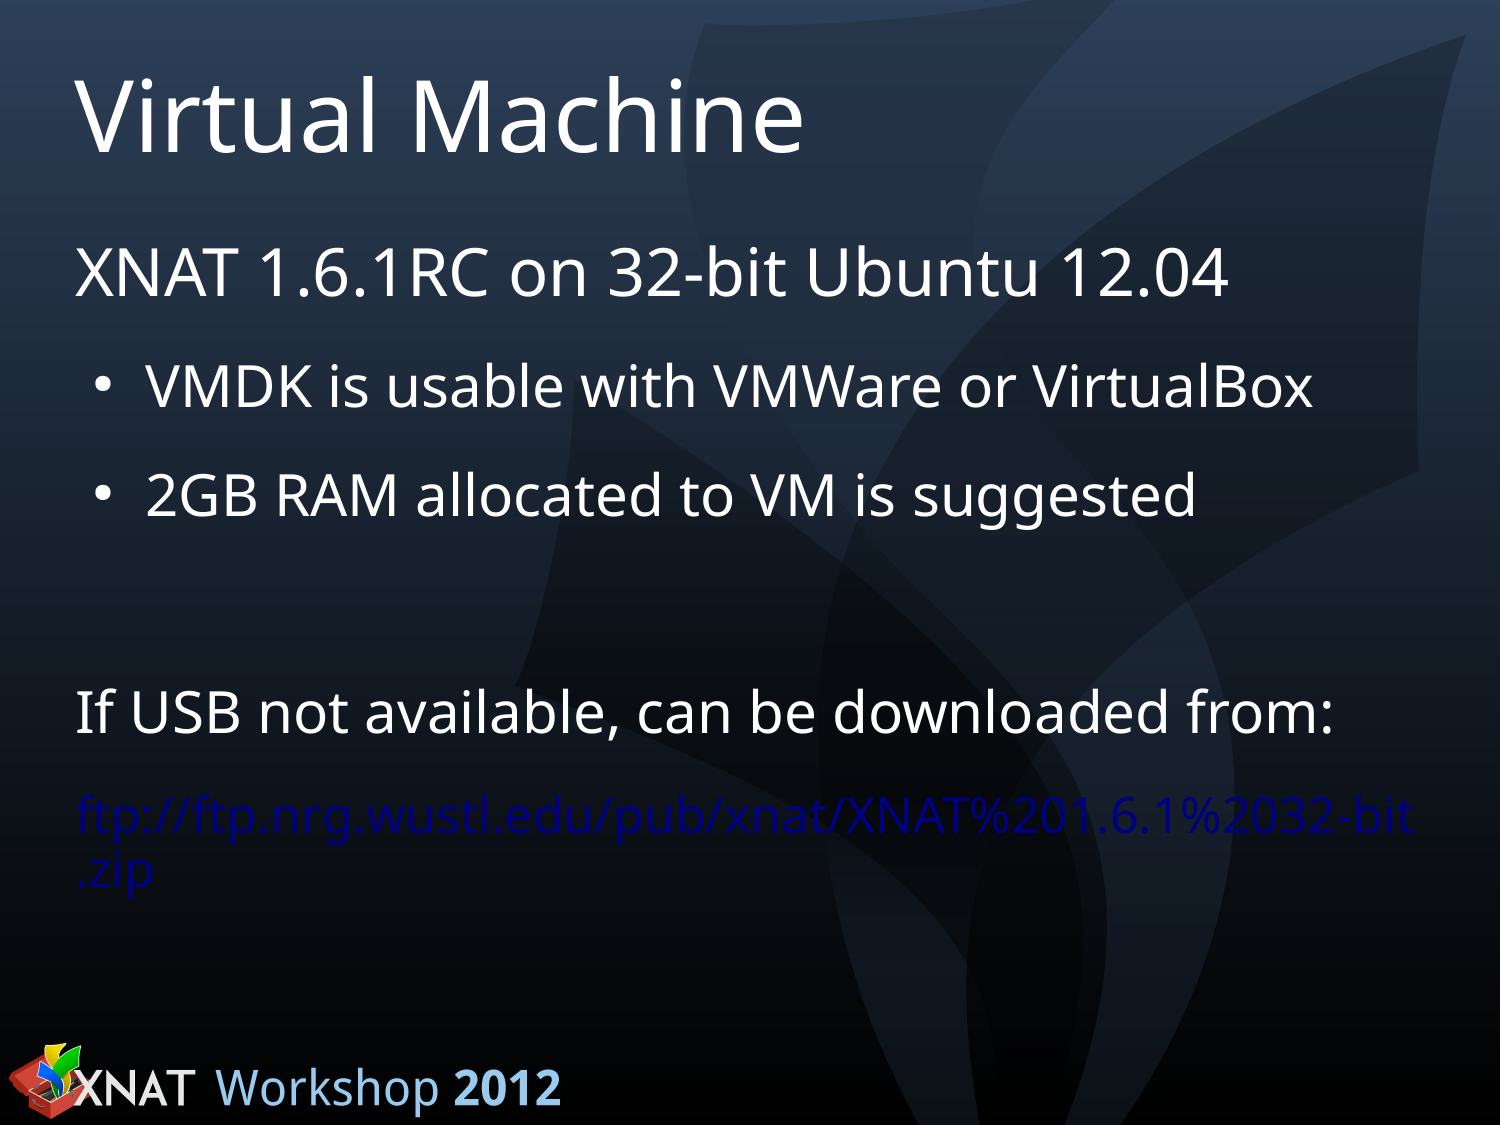

# Virtual Machine
XNAT 1.6.1RC on 32-bit Ubuntu 12.04
VMDK is usable with VMWare or VirtualBox
2GB RAM allocated to VM is suggested
If USB not available, can be downloaded from:
ftp://ftp.nrg.wustl.edu/pub/xnat/XNAT%201.6.1%2032-bit.zip